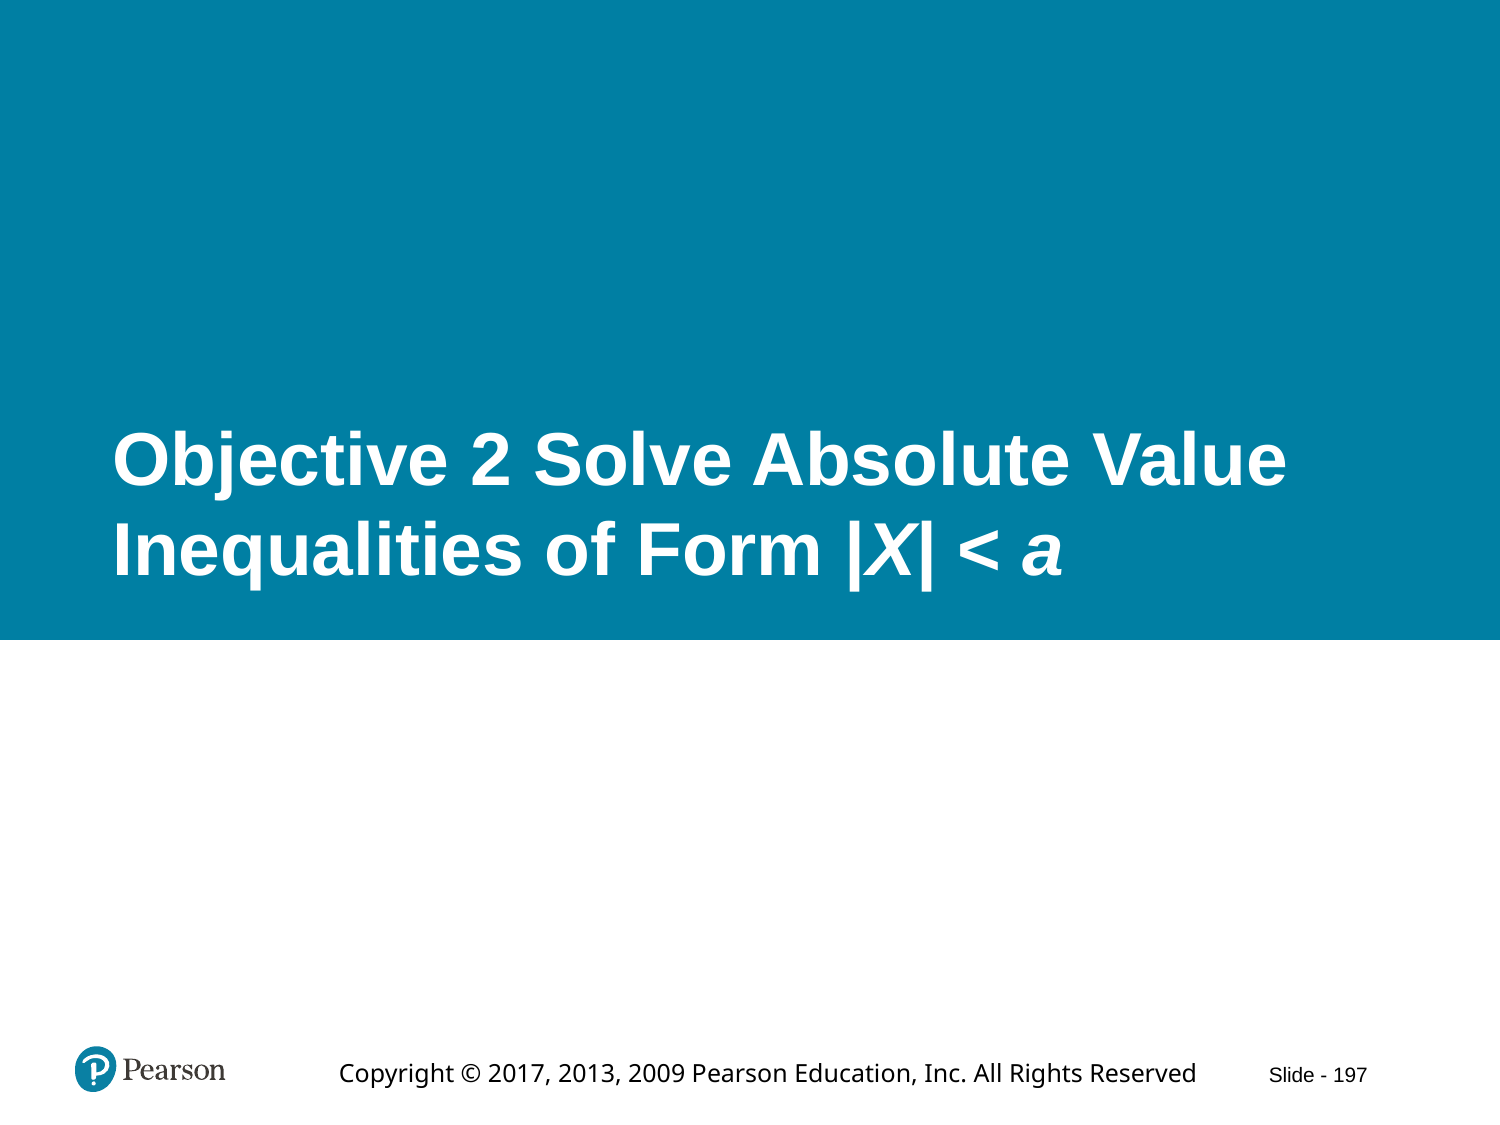

# Objective 2 Solve Absolute Value Inequalities of Form |X| < a